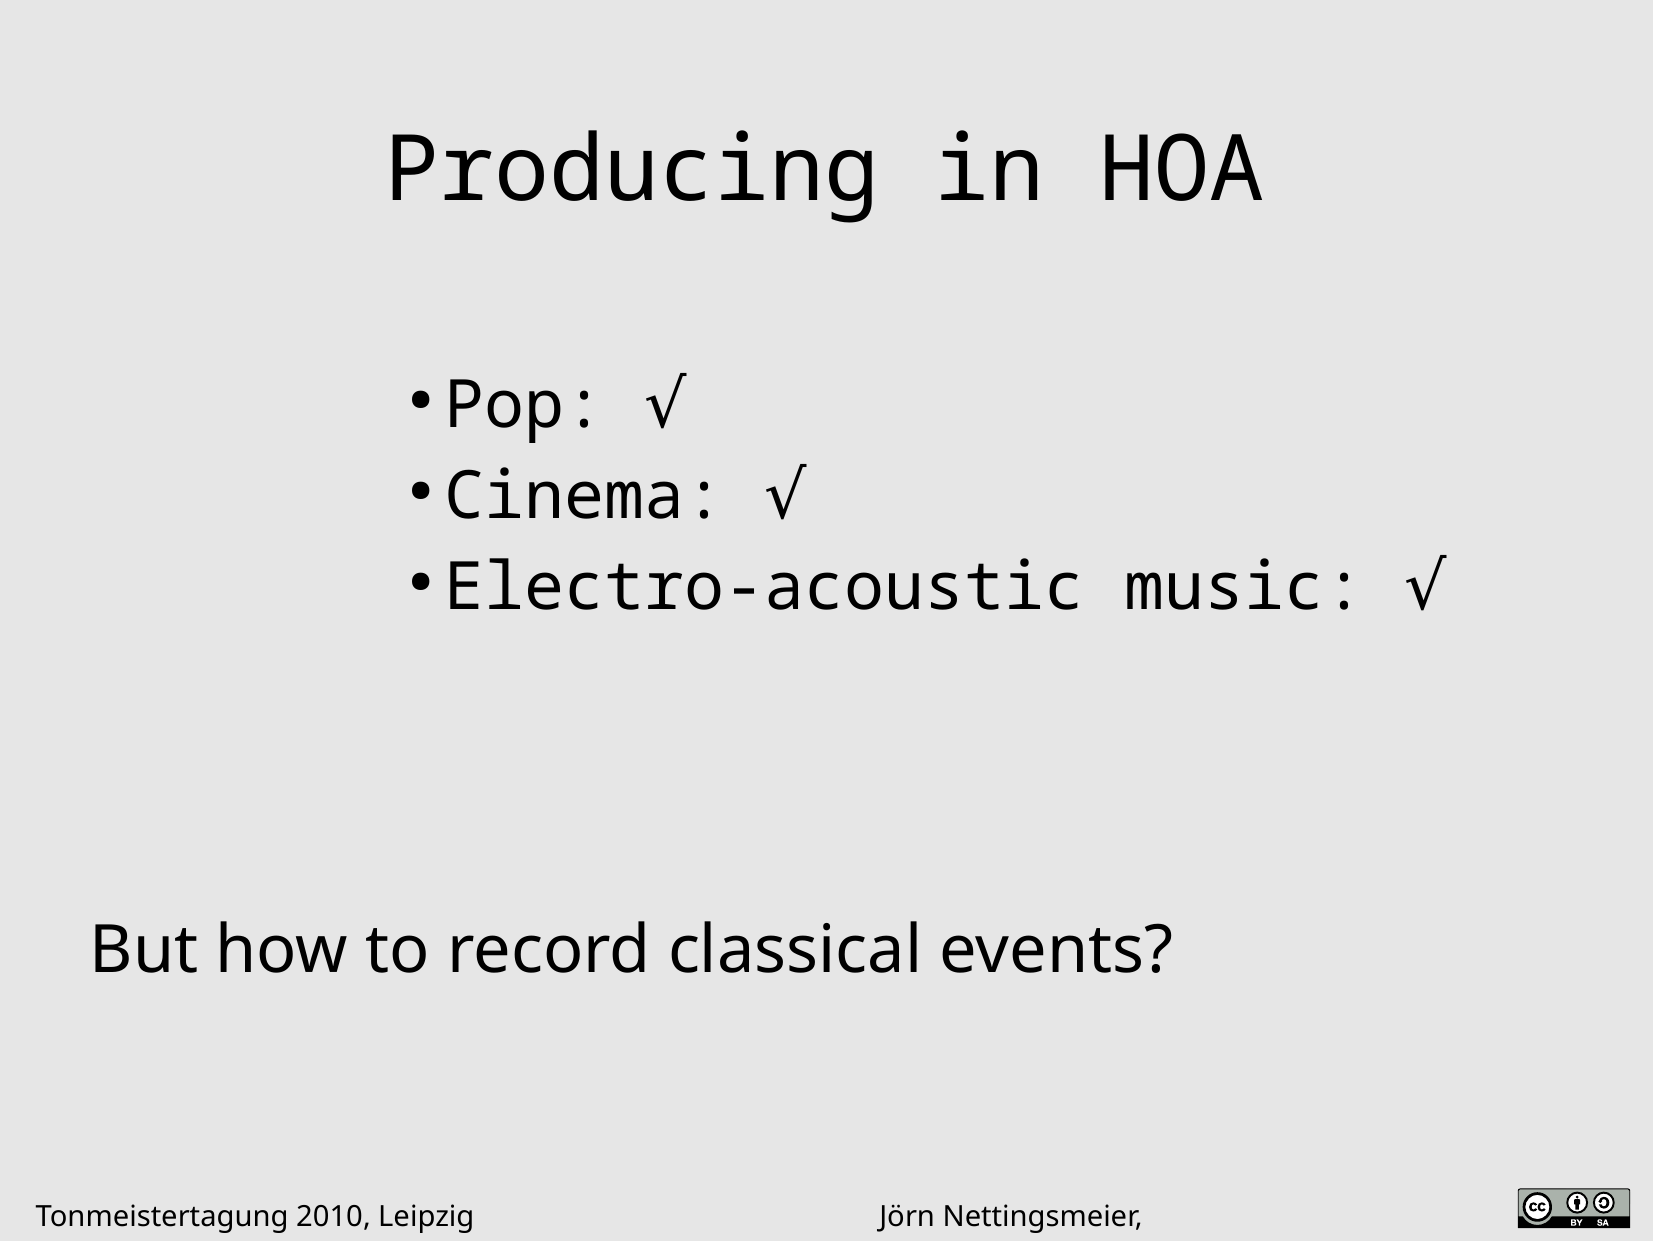

# Producing in HOA
Pop: √
Cinema: √
Electro-acoustic music: √
But how to record classical events?